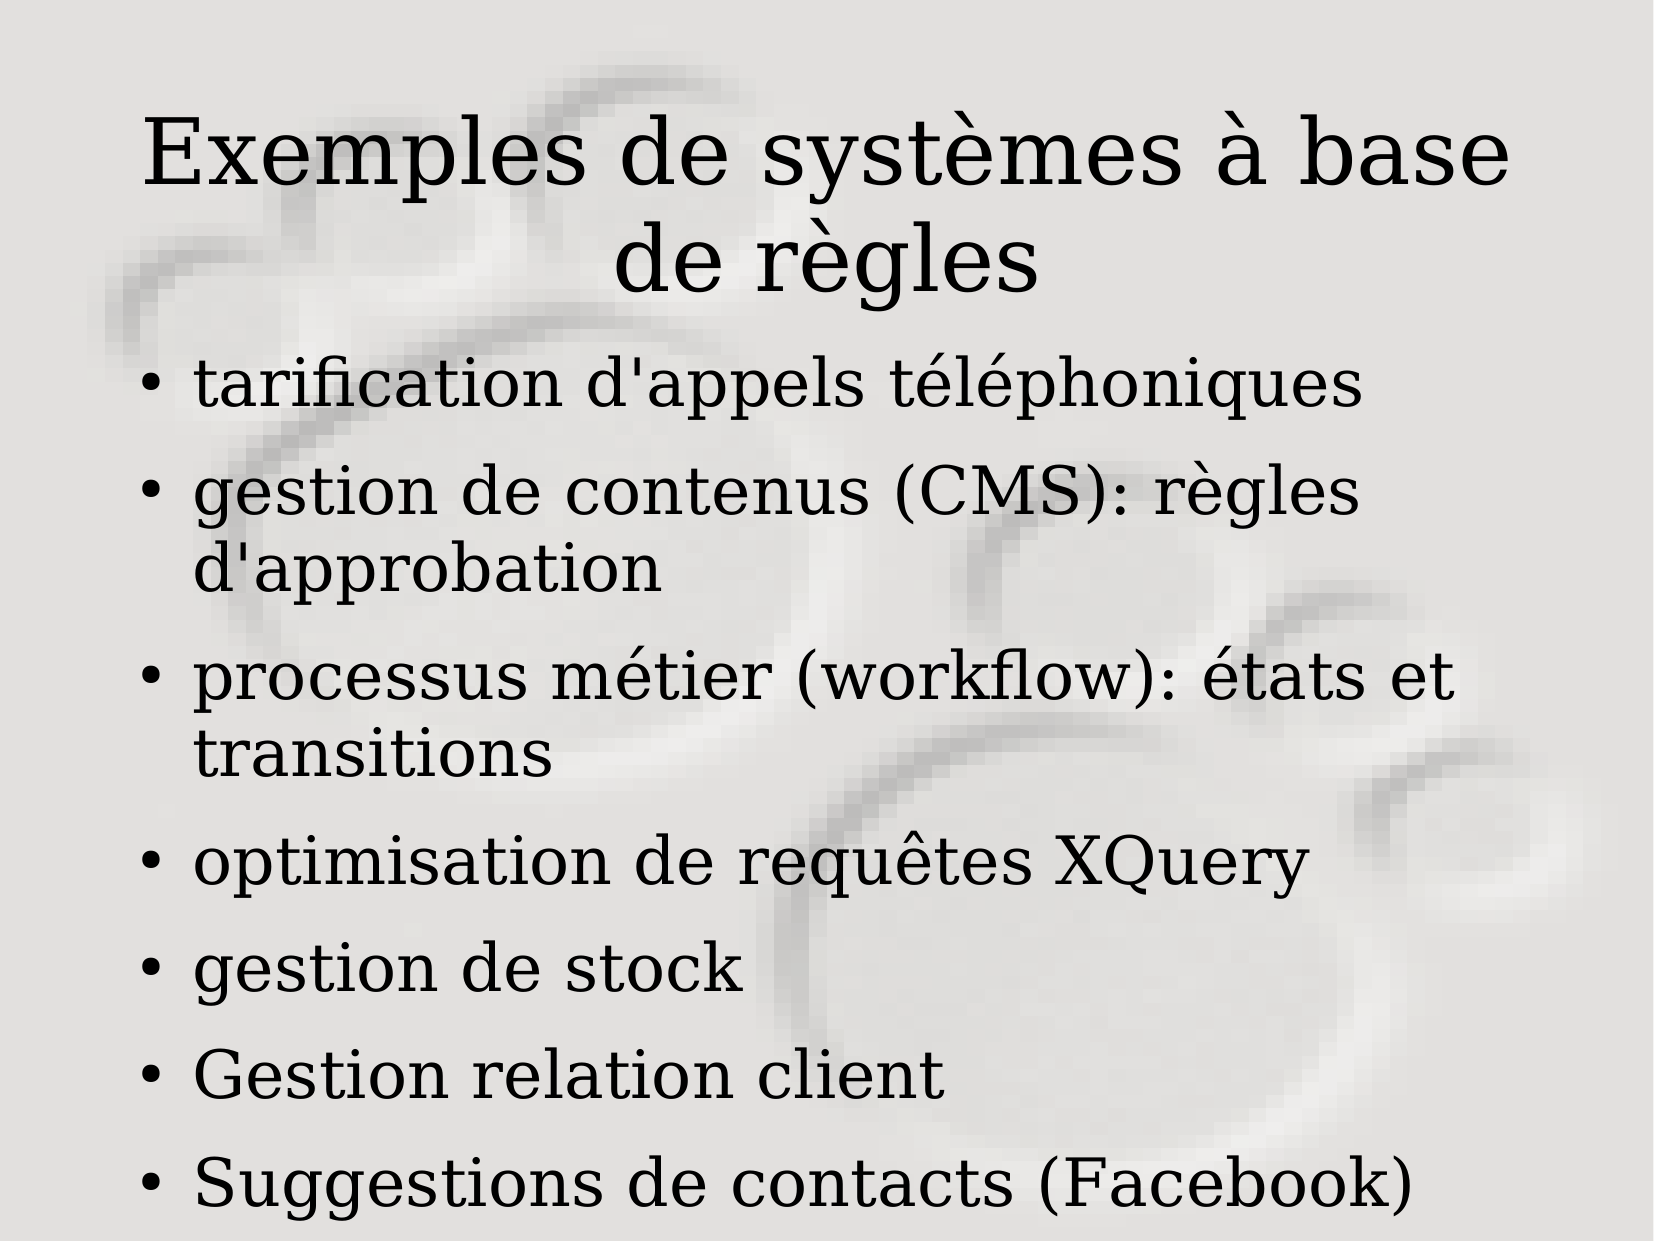

# Exemples de systèmes à base de règles
tarification d'appels téléphoniques
gestion de contenus (CMS): règles d'approbation
processus métier (workflow): états et transitions
optimisation de requêtes XQuery
gestion de stock
Gestion relation client
Suggestions de contacts (Facebook)